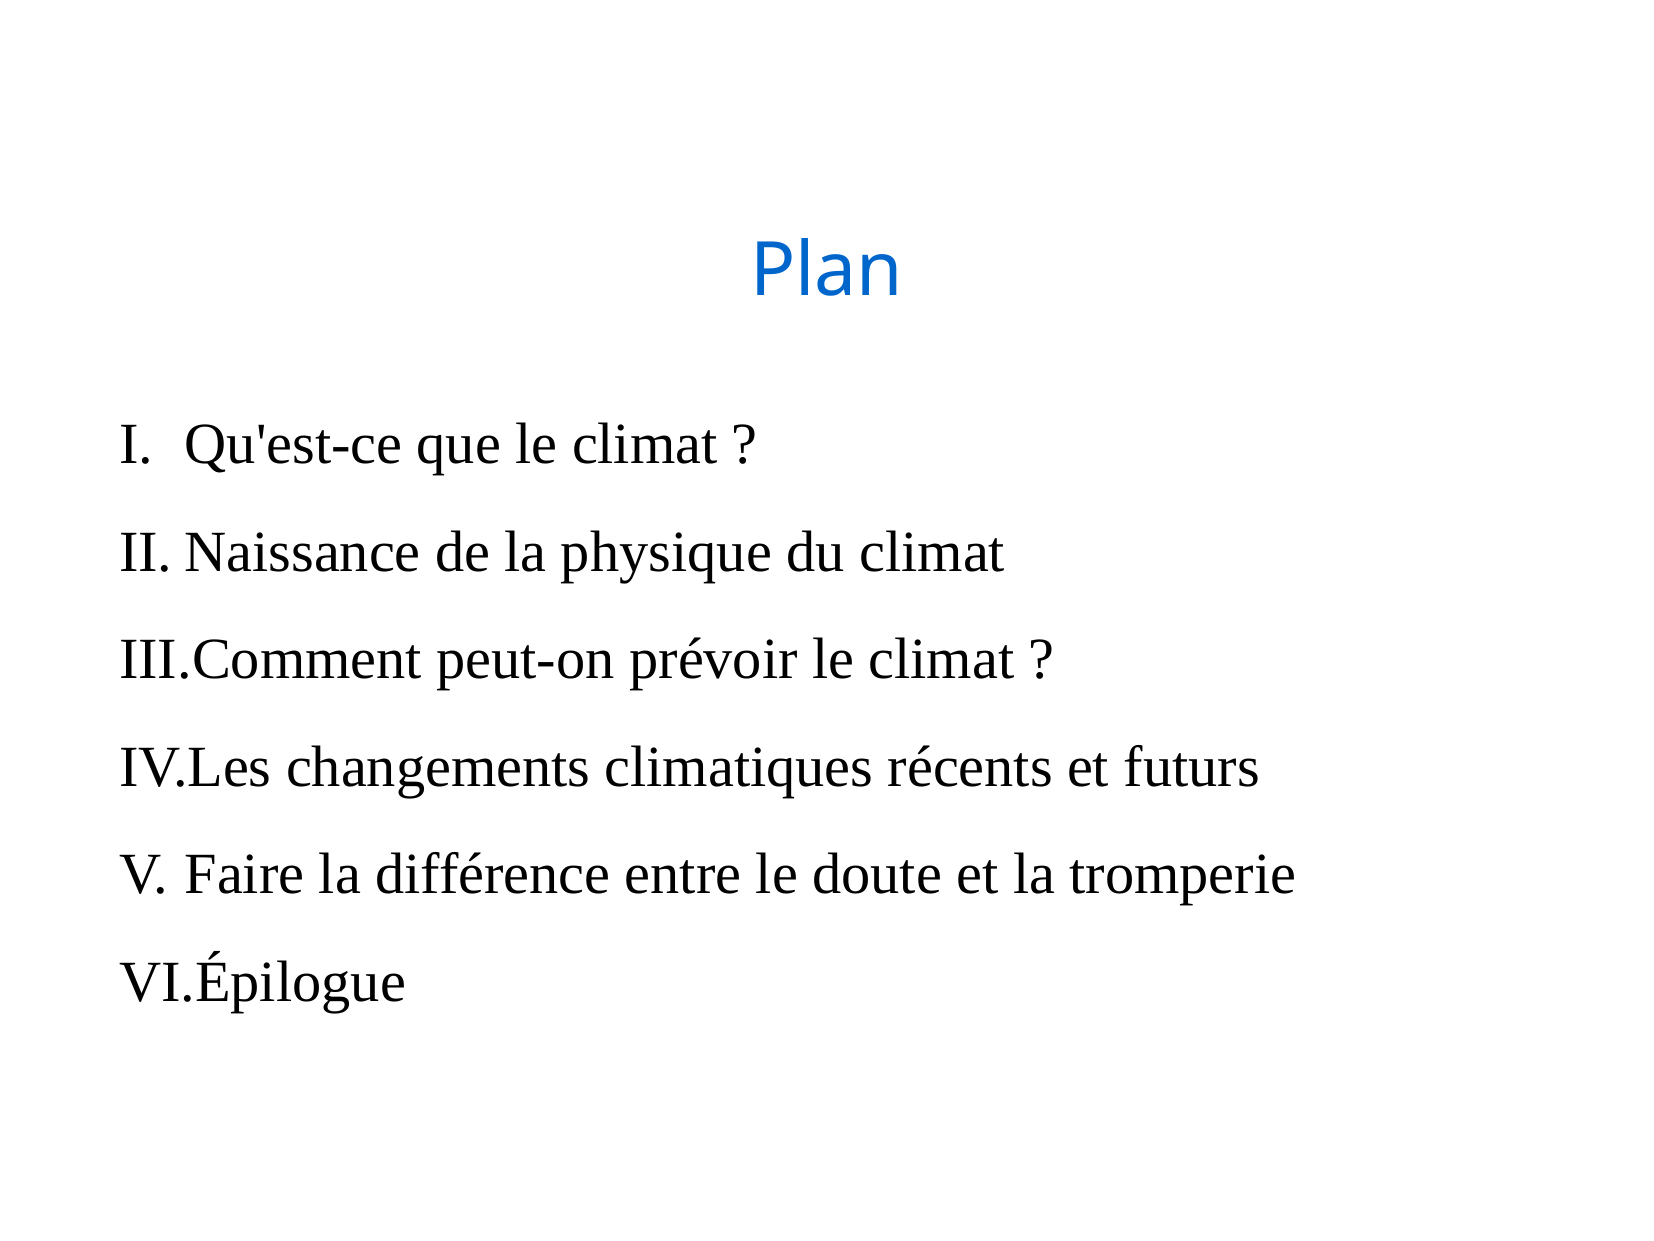

Plan
Qu'est-ce que le climat ?
Naissance de la physique du climat
Comment peut-on prévoir le climat ?
Les changements climatiques récents et futurs
Faire la différence entre le doute et la tromperie
Épilogue